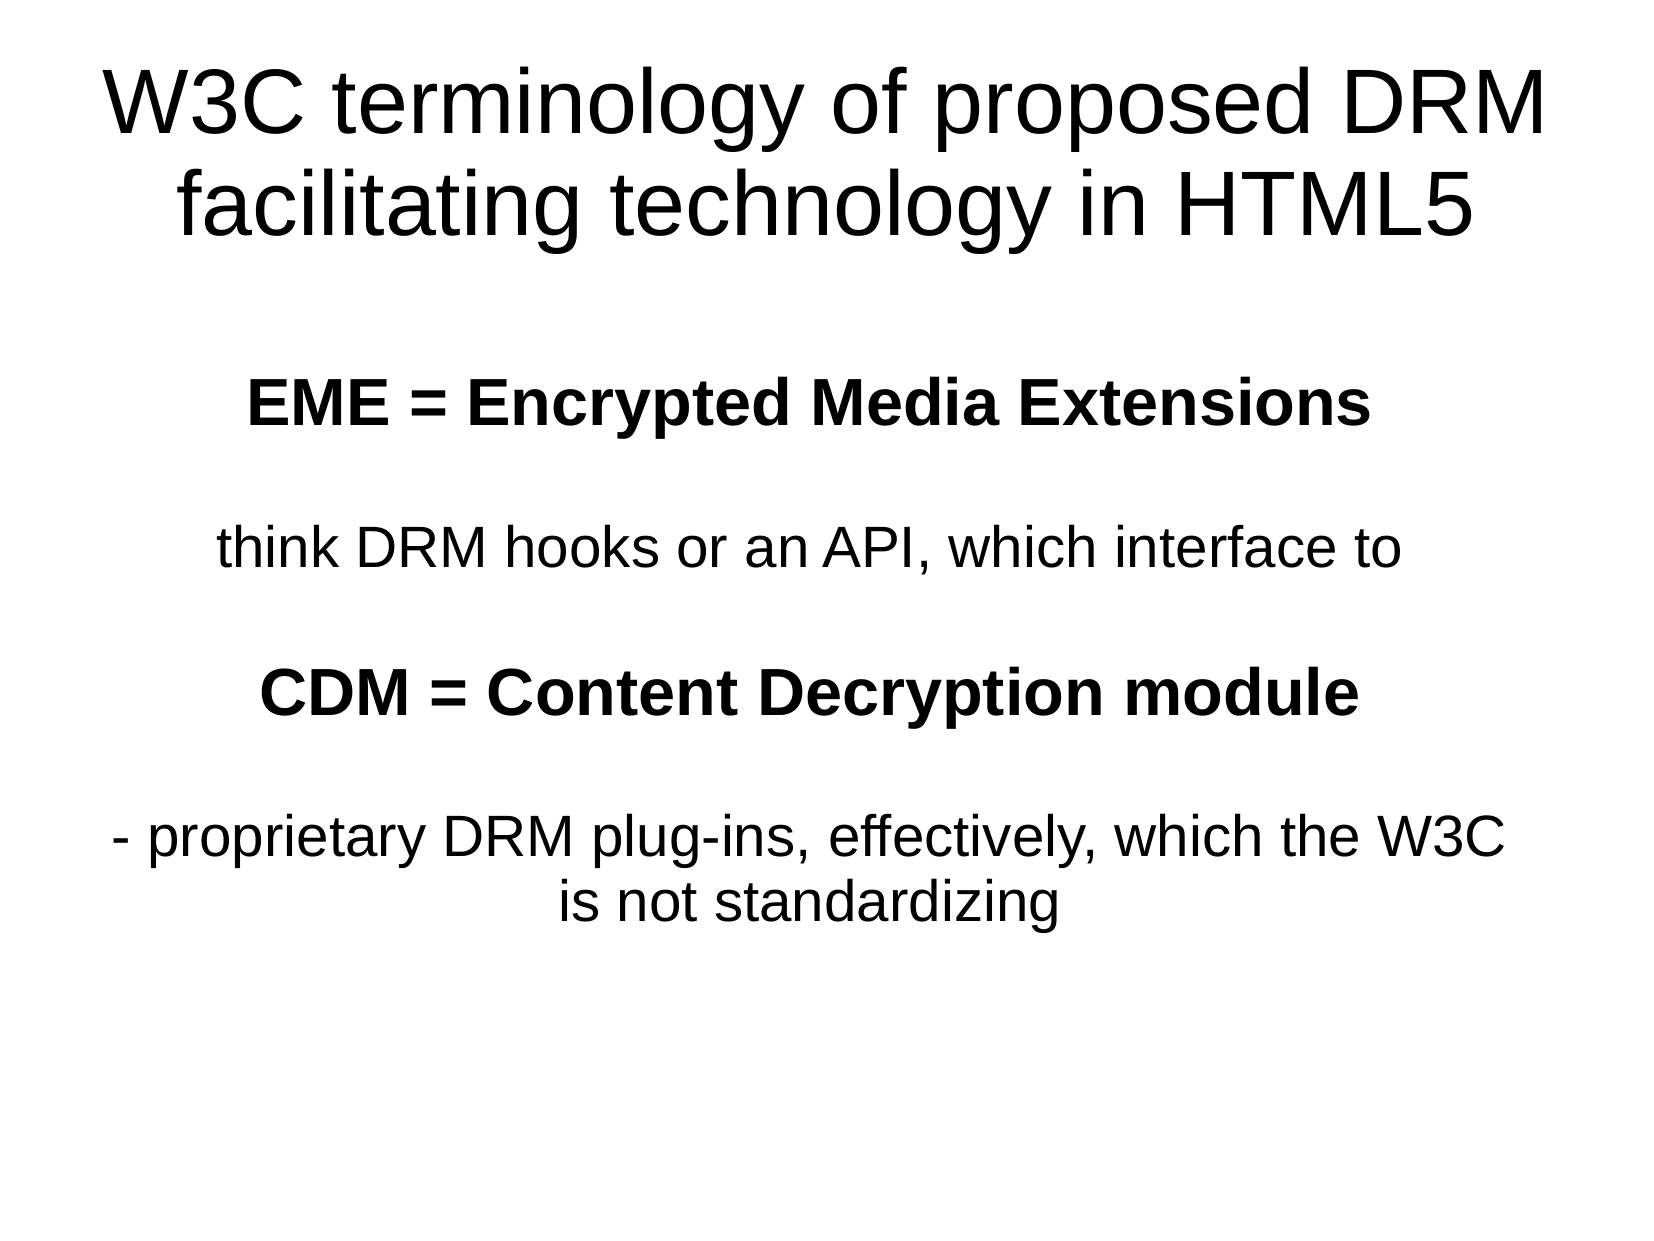

# W3C terminology of proposed DRM facilitating technology in HTML5
EME = Encrypted Media Extensions
think DRM hooks or an API, which interface to
CDM = Content Decryption module
- proprietary DRM plug-ins, effectively, which the W3C is not standardizing